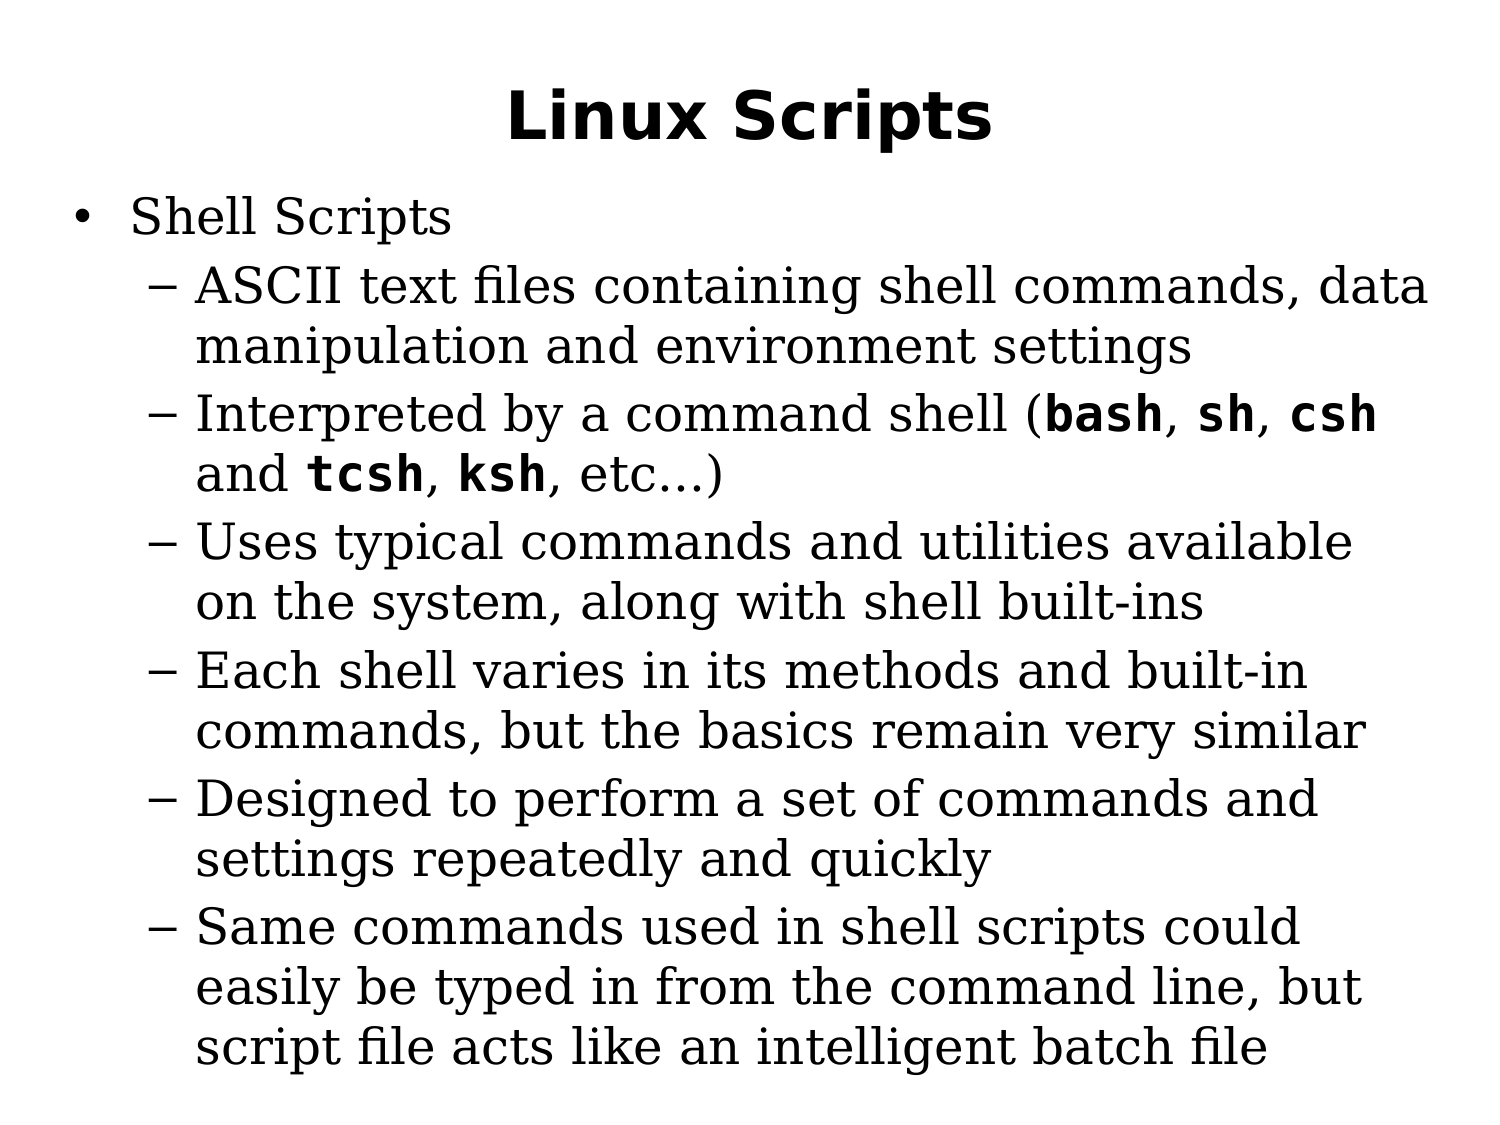

# Linux Scripts
Shell Scripts
ASCII text files containing shell commands, data manipulation and environment settings
Interpreted by a command shell (bash, sh, csh and tcsh, ksh, etc...)
Uses typical commands and utilities available on the system, along with shell built-ins
Each shell varies in its methods and built-in commands, but the basics remain very similar
Designed to perform a set of commands and settings repeatedly and quickly
Same commands used in shell scripts could easily be typed in from the command line, but script file acts like an intelligent batch file